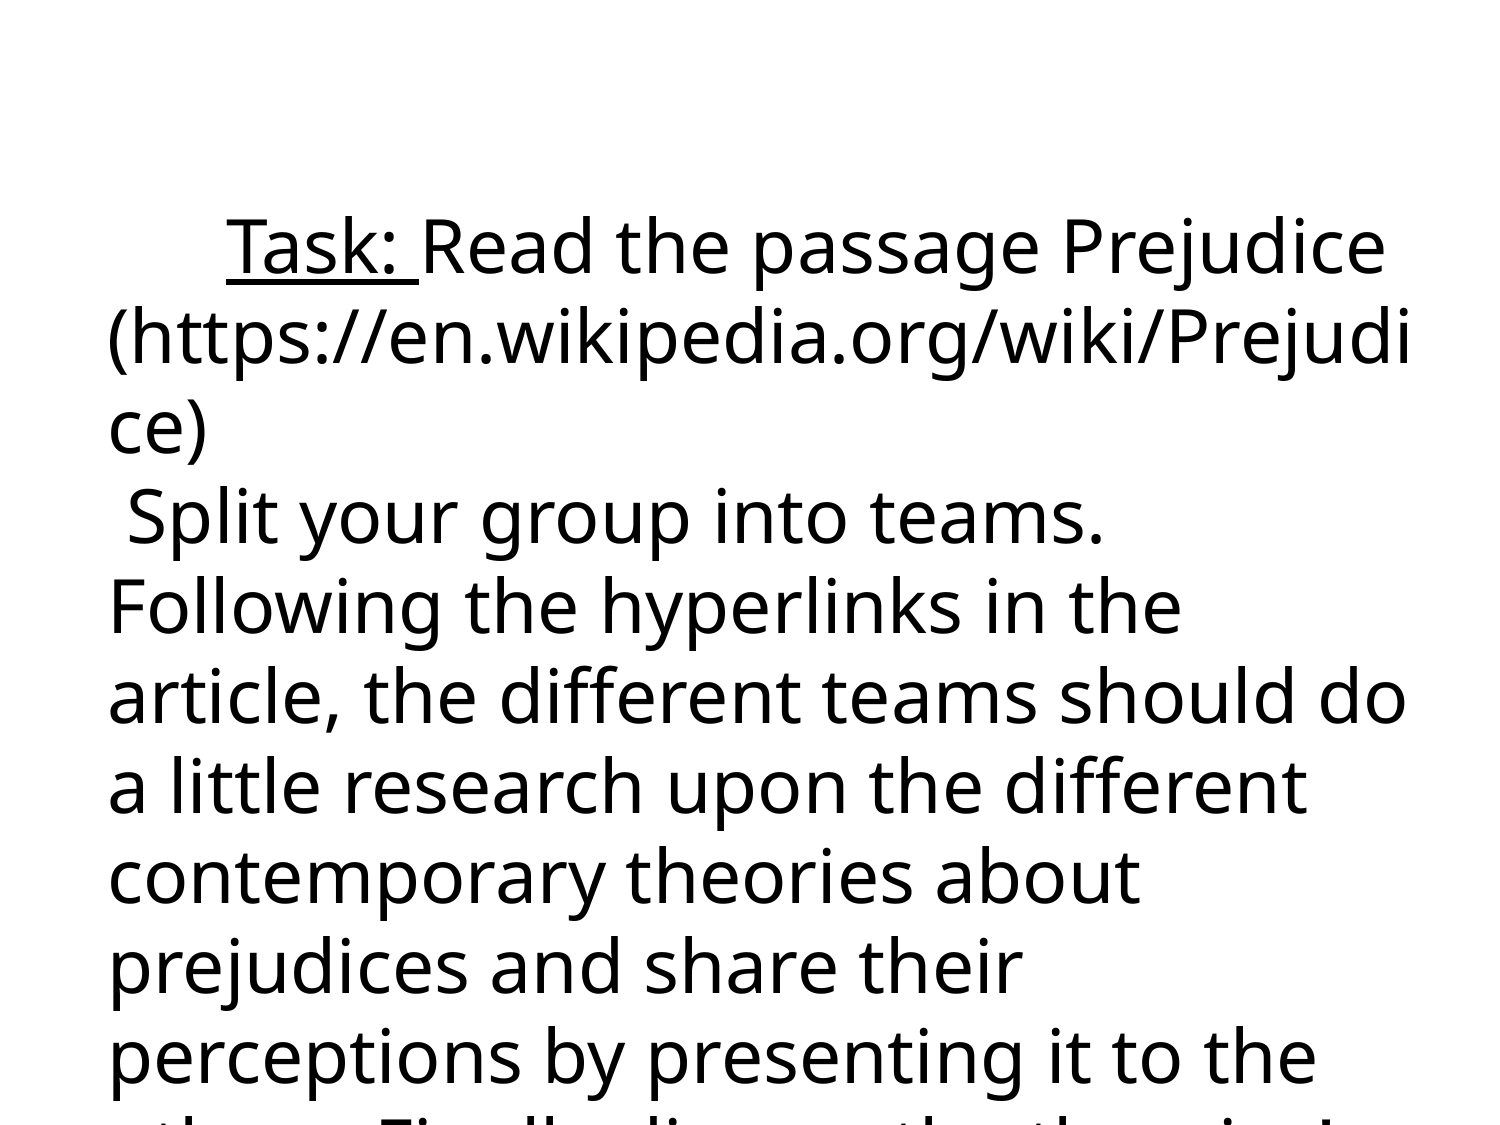

Task: Read the passage Prejudice (https://en.wikipedia.org/wiki/Prejudice)
 Split your group into teams. Following the hyperlinks in the article, the different teams should do a little research upon the different contemporary theories about prejudices and share their perceptions by presenting it to the others. Finally discuss the theories!